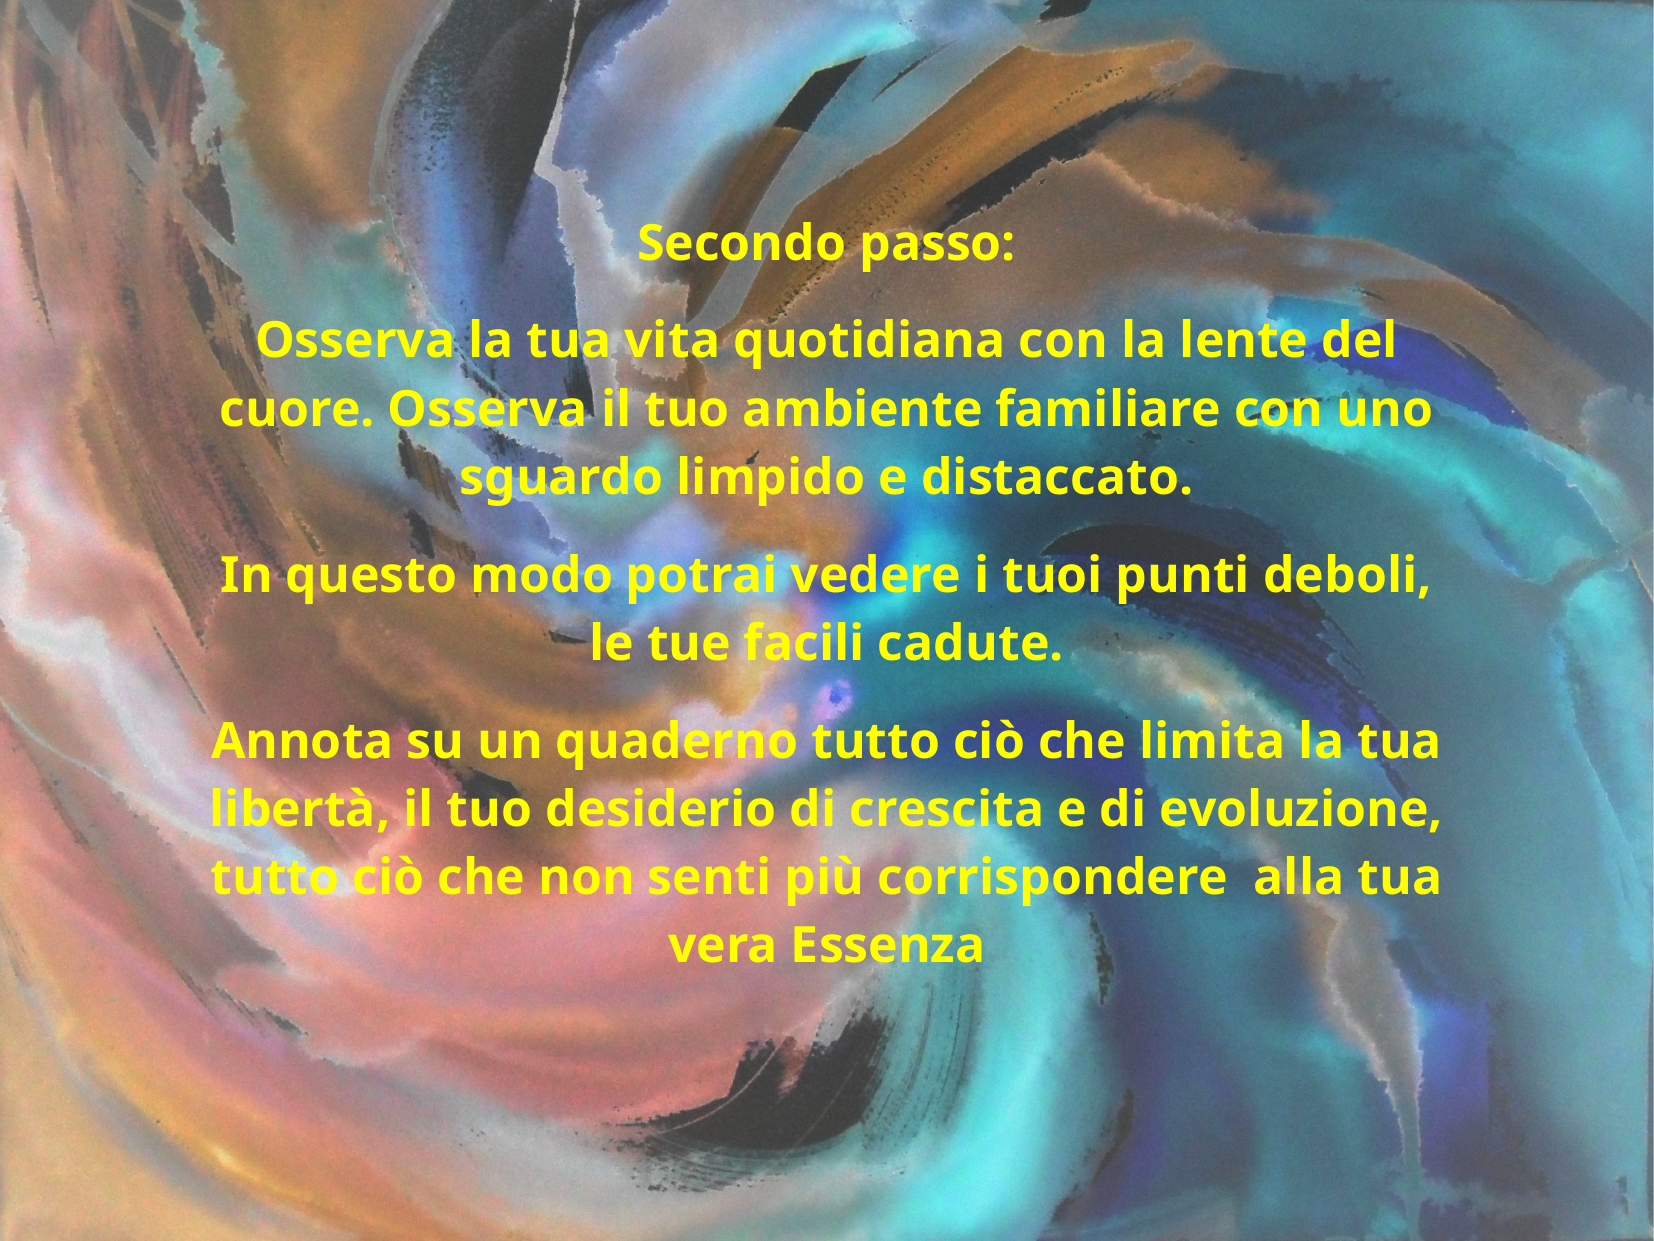

# Secondo passo:
Osserva la tua vita quotidiana con la lente del cuore. Osserva il tuo ambiente familiare con uno sguardo limpido e distaccato.
In questo modo potrai vedere i tuoi punti deboli, le tue facili cadute.
Annota su un quaderno tutto ciò che limita la tua libertà, il tuo desiderio di crescita e di evoluzione, tutto ciò che non senti più corrispondere alla tua vera Essenza